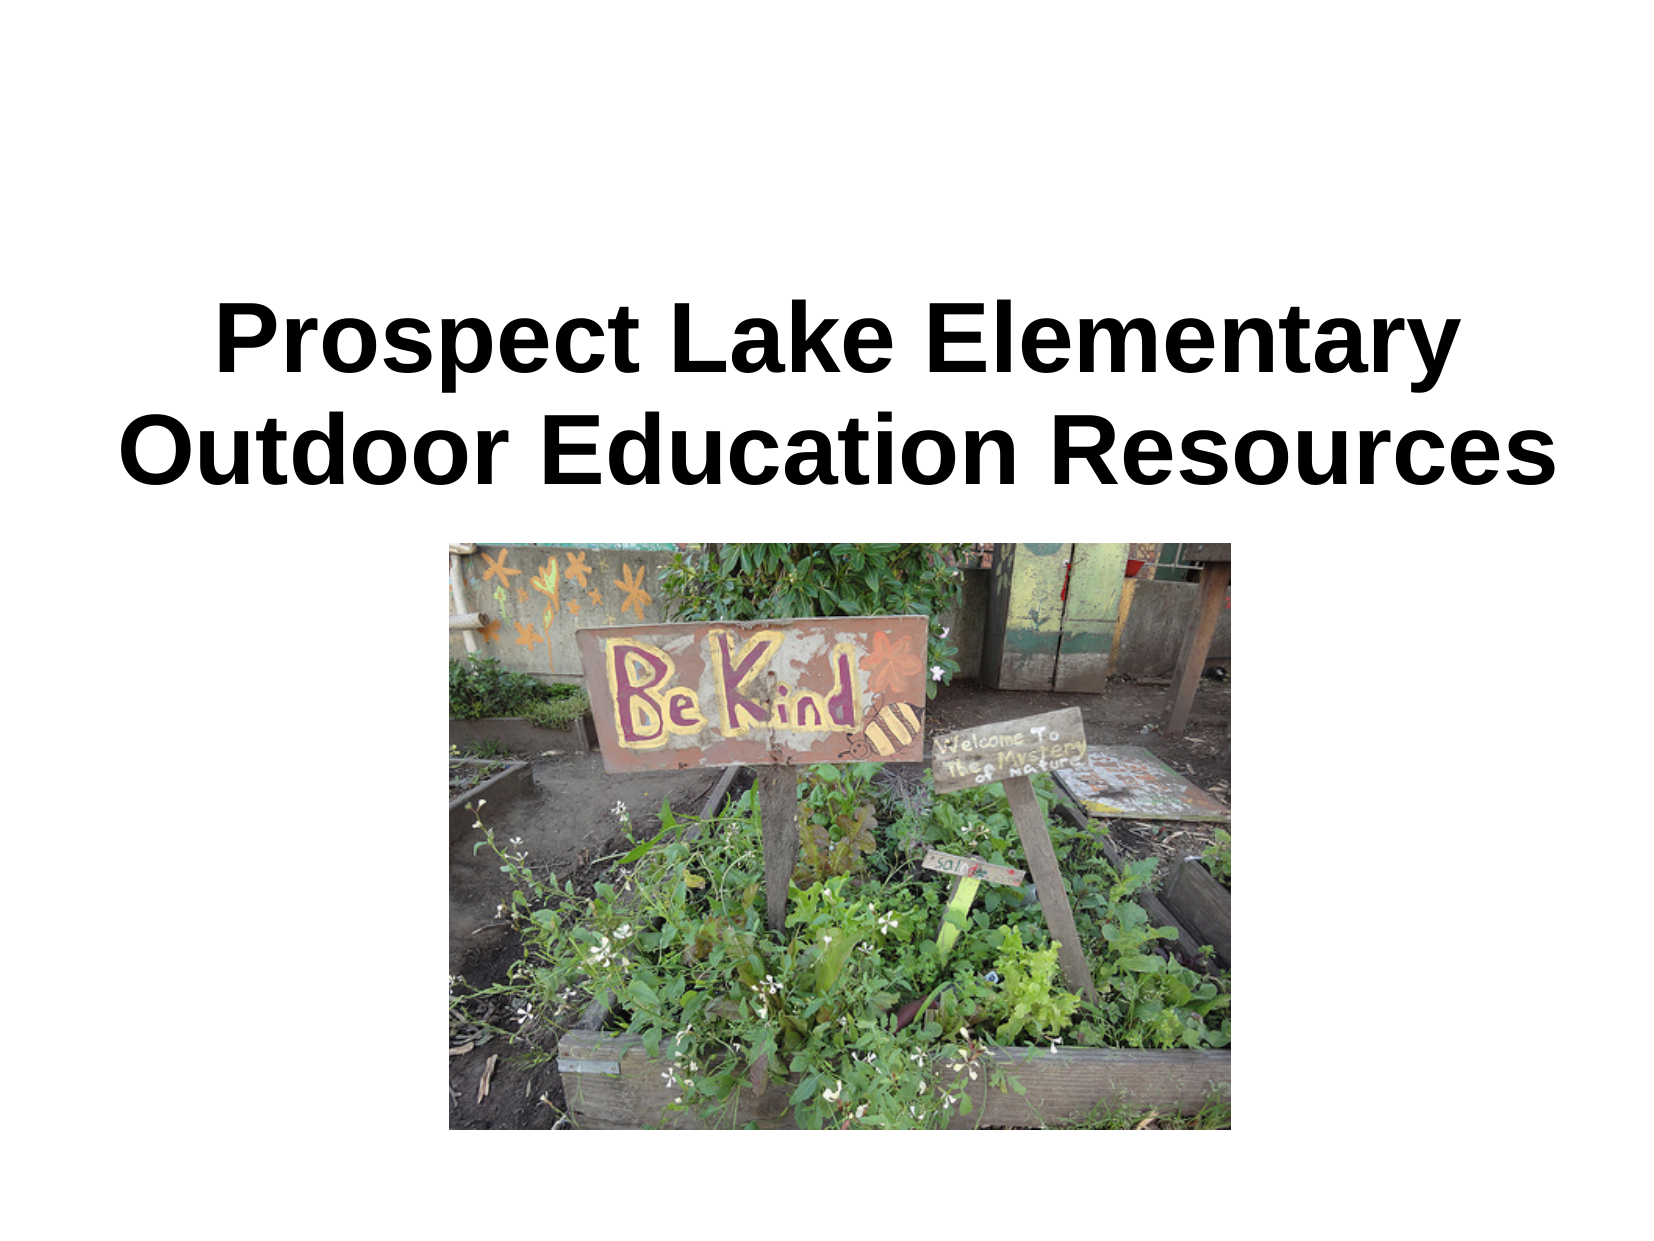

# Prospect Lake Elementary Outdoor Education Resources